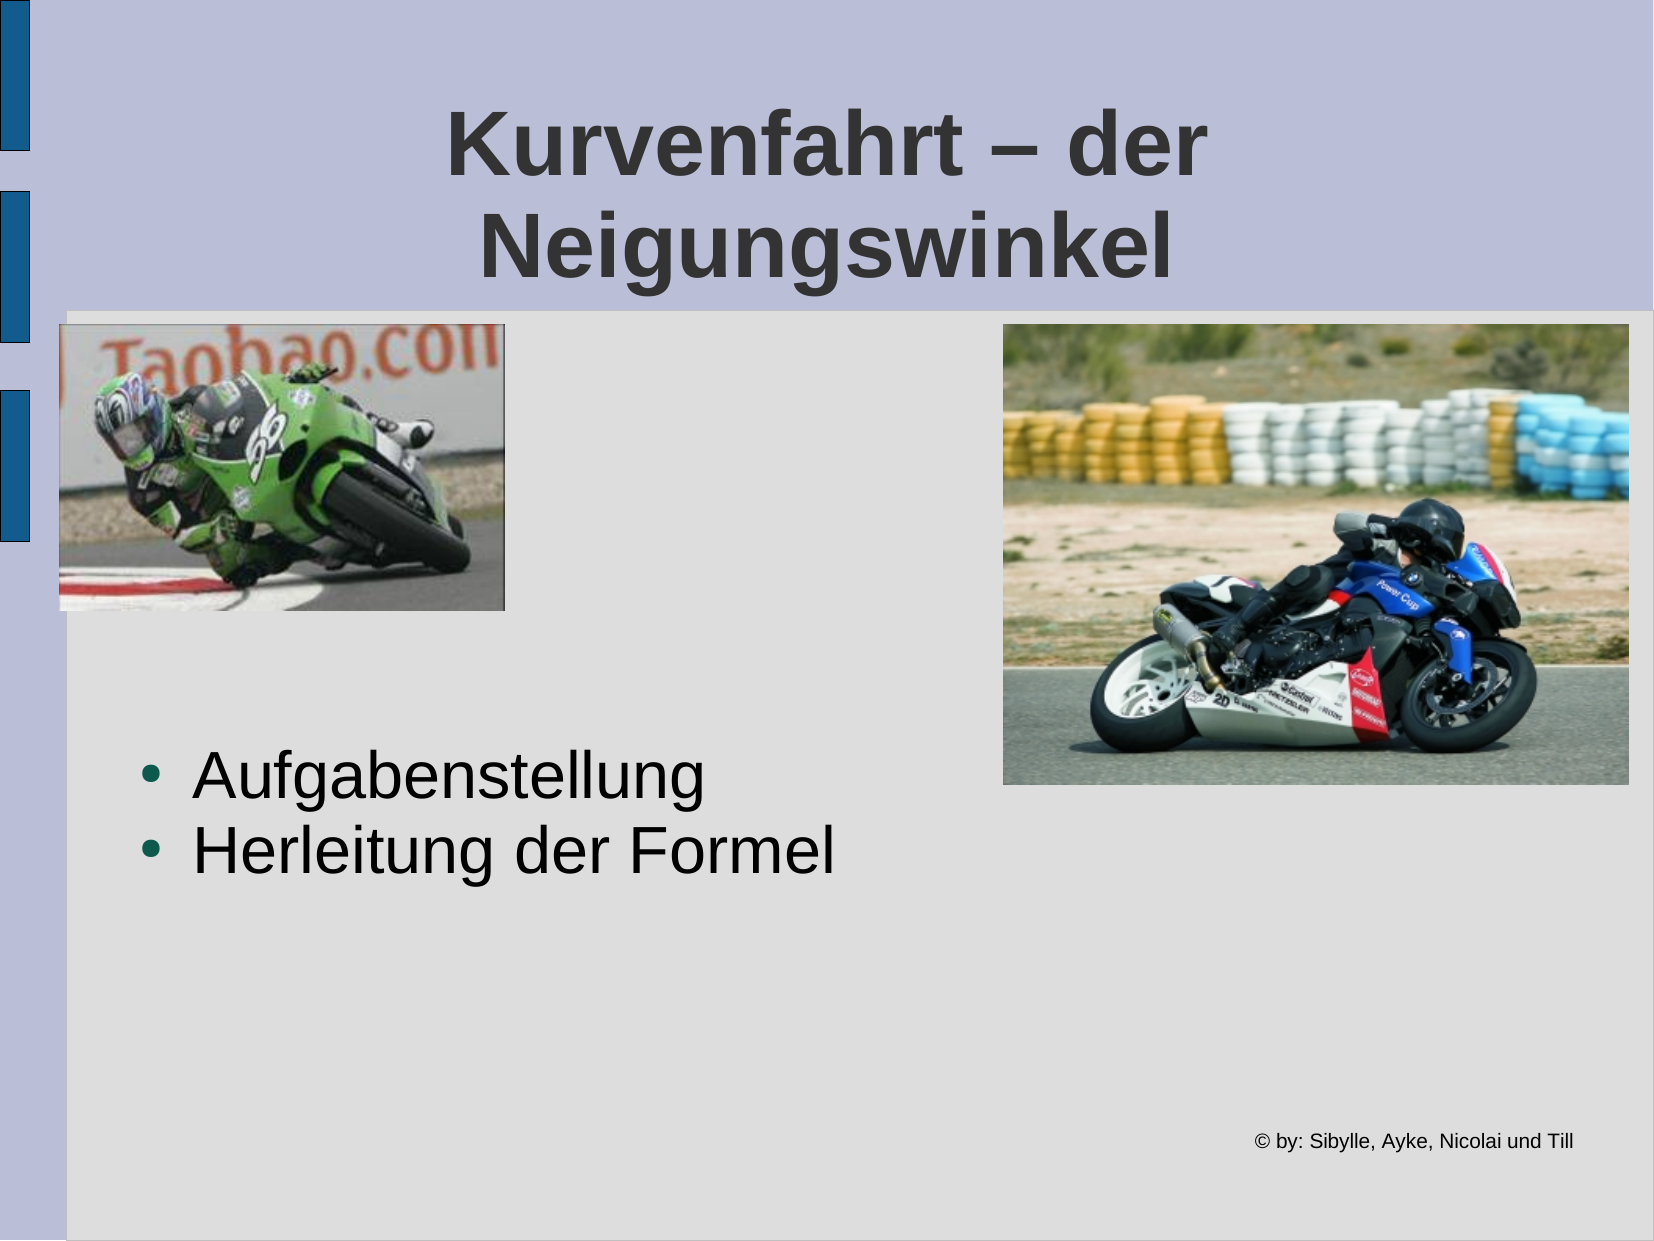

# Kurvenfahrt – der Neigungswinkel
Aufgabenstellung
Herleitung der Formel
© by: Sibylle, Ayke, Nicolai und Till